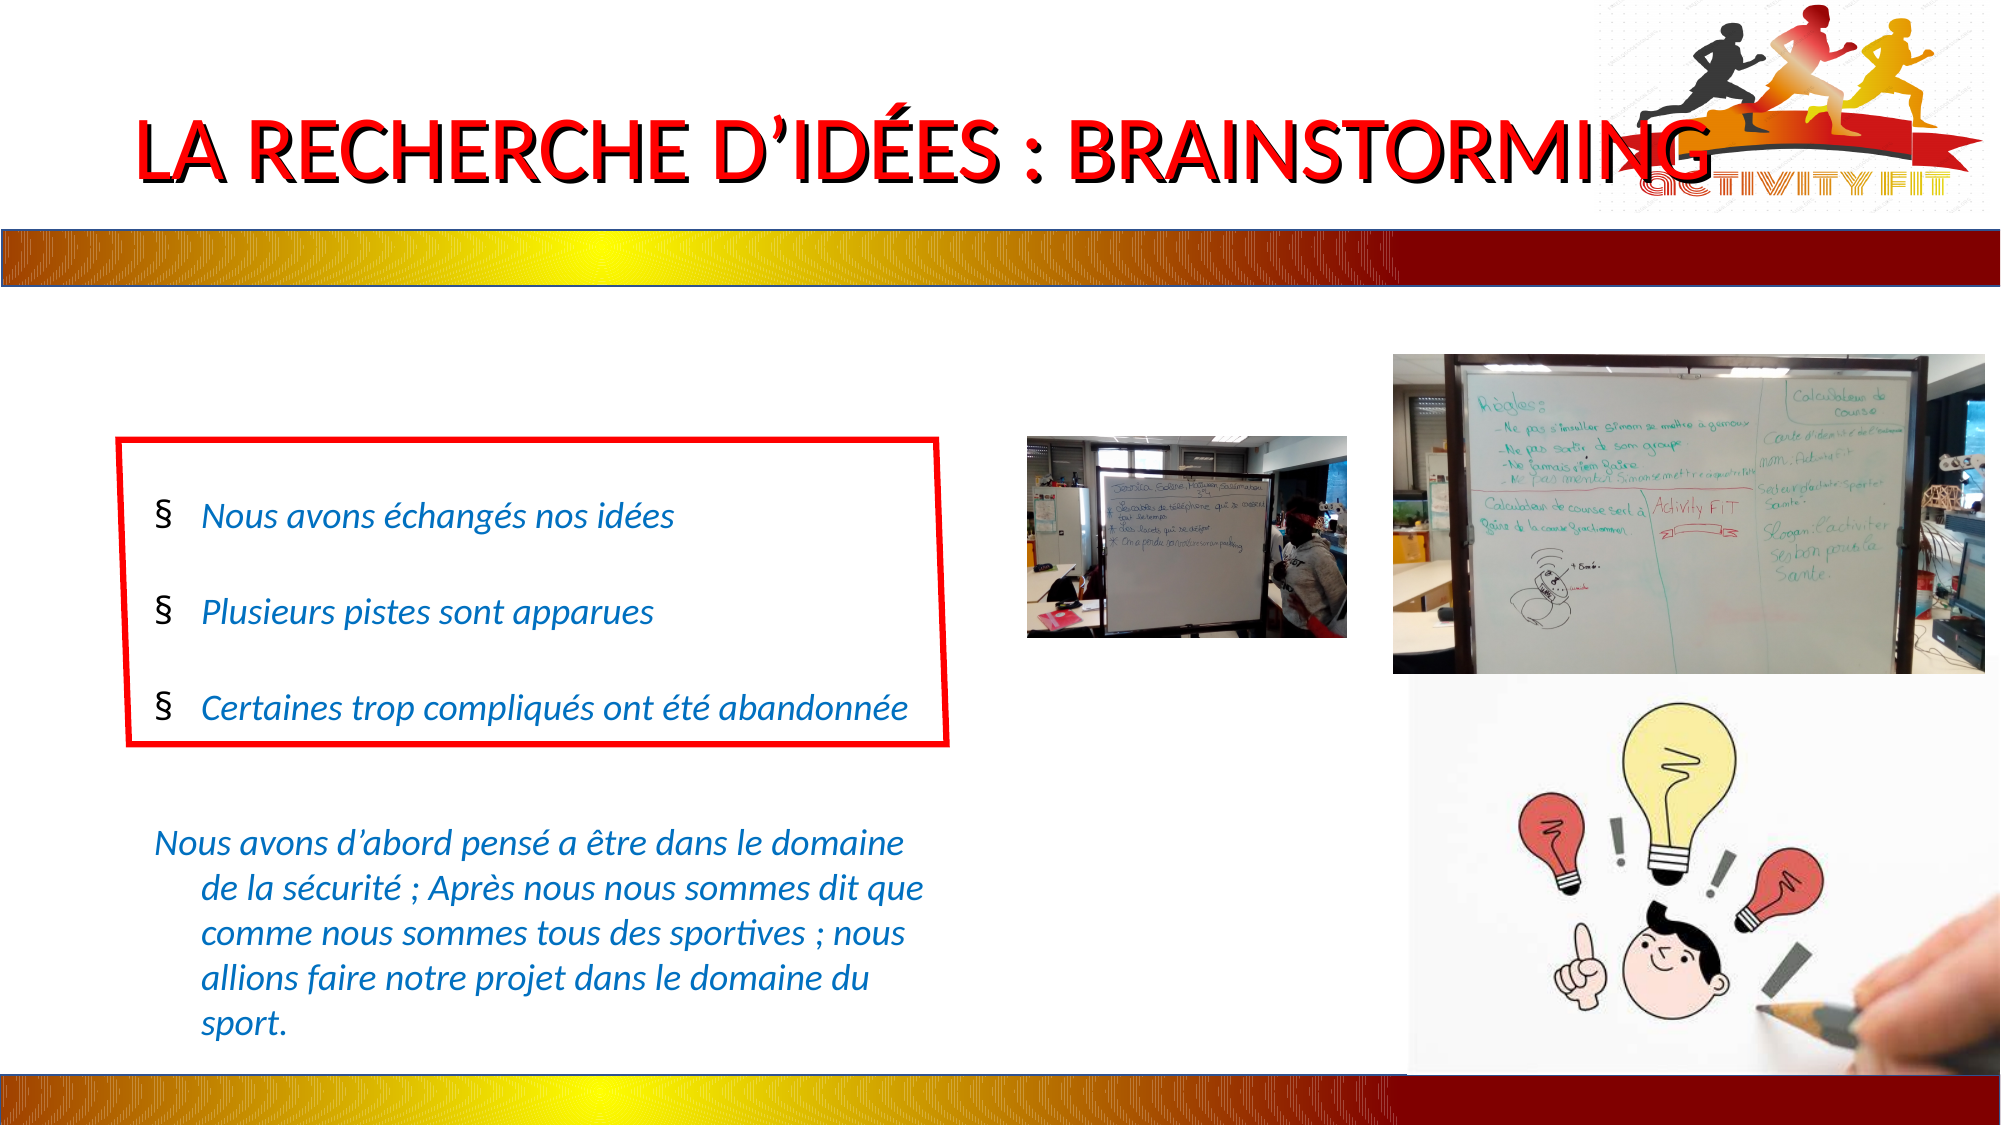

LA RECHERCHE D’IDÉES : BRAINSTORMING
Nous avons échangés nos idées
Plusieurs pistes sont apparues
Certaines trop compliqués ont été abandonnée
Nous avons d’abord pensé a être dans le domaine de la sécurité ; Après nous nous sommes dit que comme nous sommes tous des sportives ; nous allions faire notre projet dans le domaine du sport.